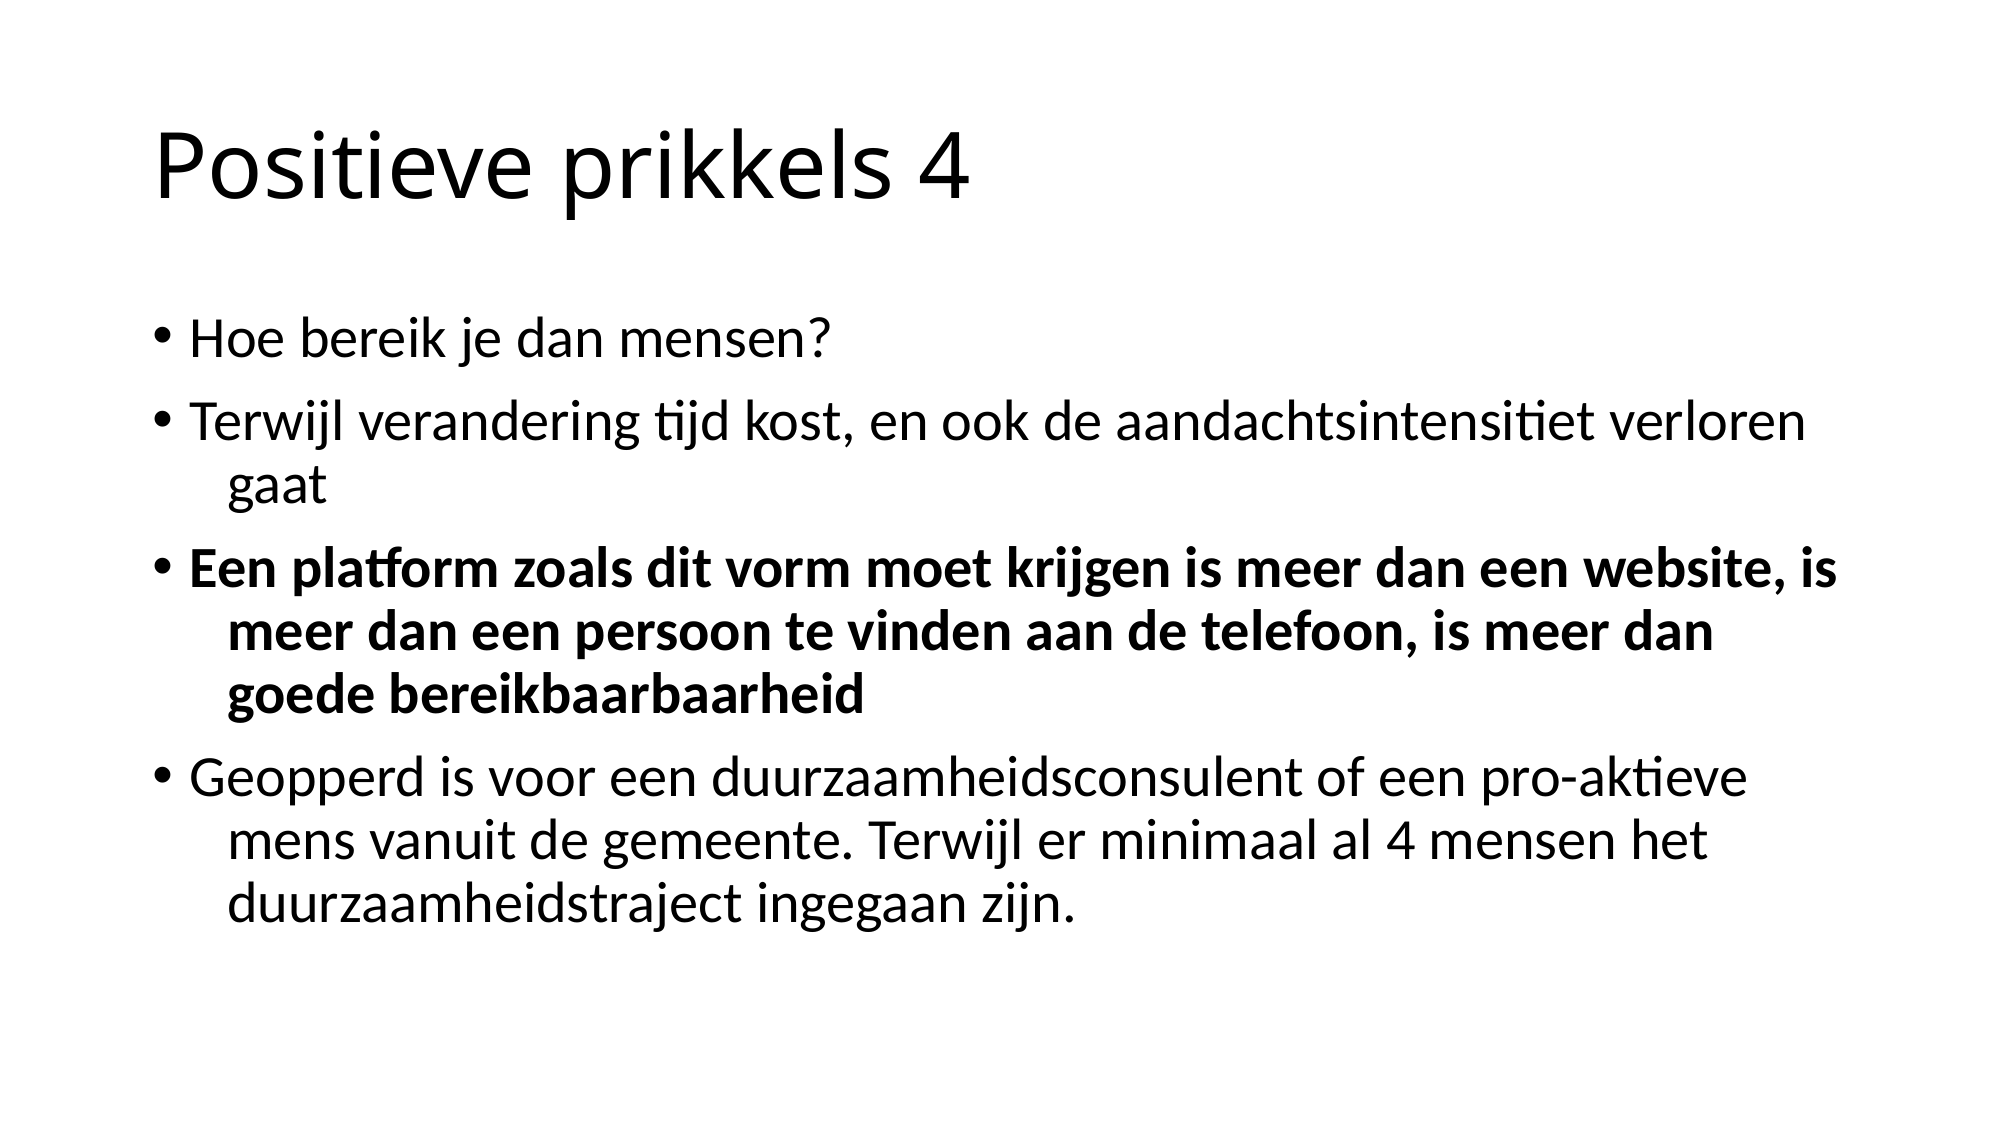

# Positieve prikkels 4
Hoe bereik je dan mensen?
Terwijl verandering tijd kost, en ook de aandachtsintensitiet verloren gaat
Een platform zoals dit vorm moet krijgen is meer dan een website, is meer dan een persoon te vinden aan de telefoon, is meer dan goede bereikbaarbaarheid
Geopperd is voor een duurzaamheidsconsulent of een pro-aktieve mens vanuit de gemeente. Terwijl er minimaal al 4 mensen het duurzaamheidstraject ingegaan zijn.